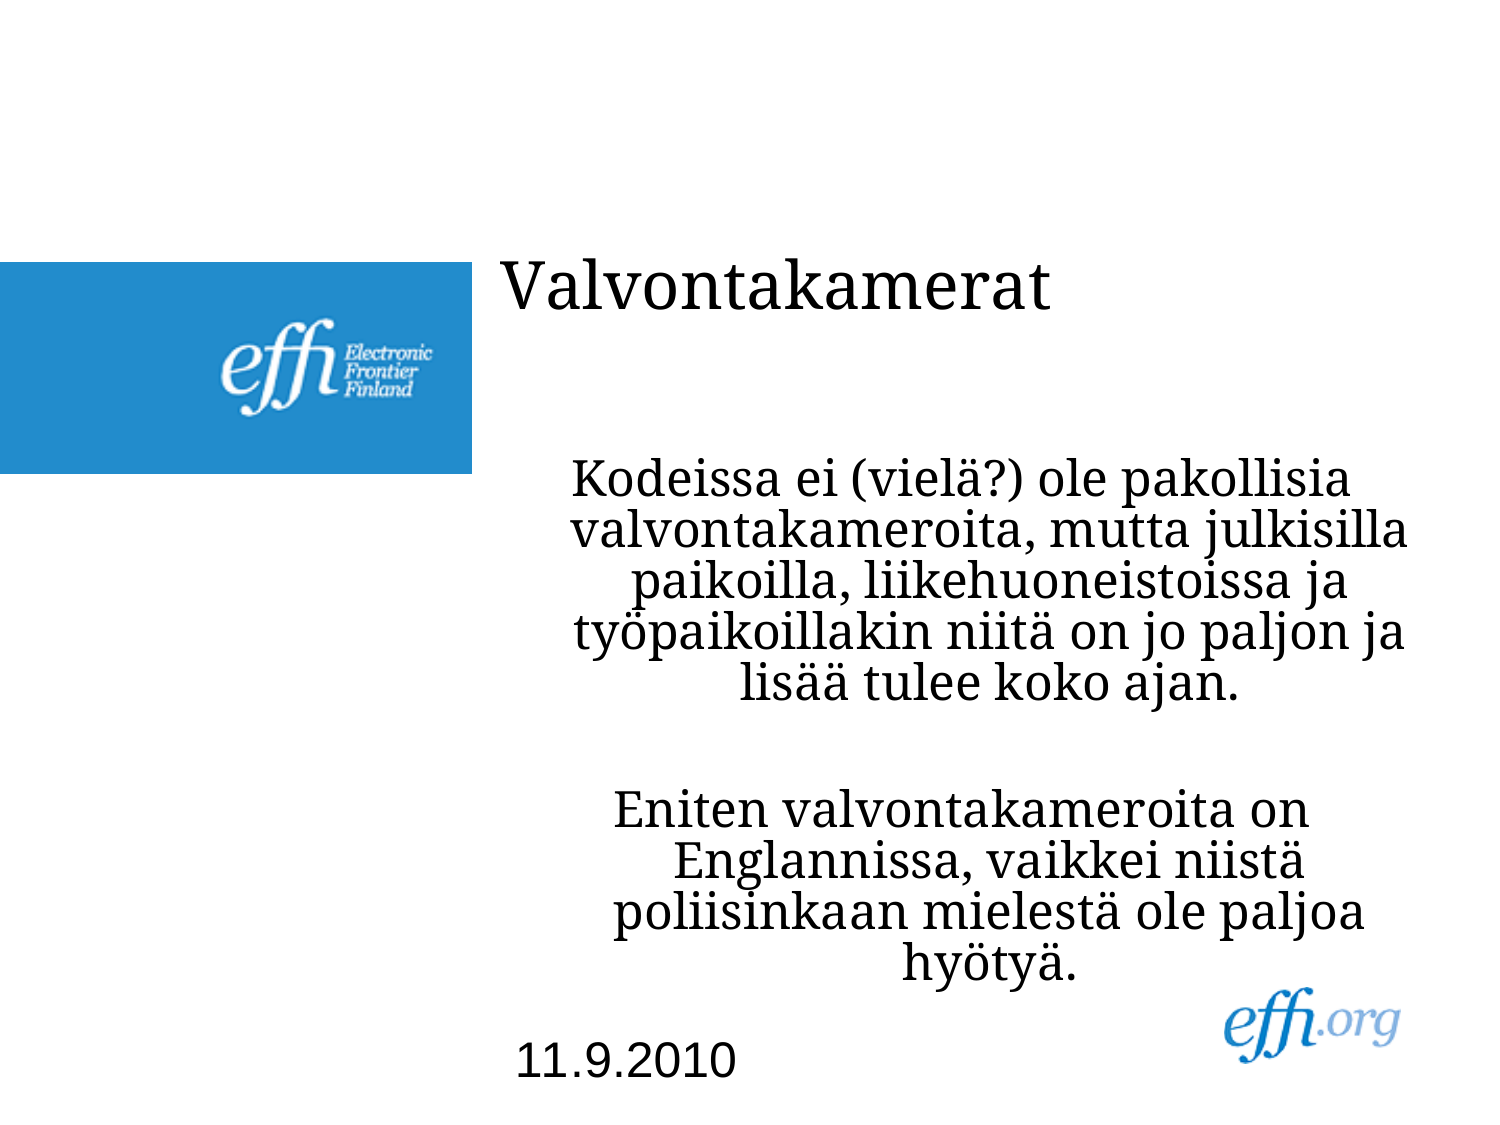

# Valvontakamerat
Kodeissa ei (vielä?) ole pakollisia valvontakameroita, mutta julkisilla paikoilla, liikehuoneistoissa ja työpaikoillakin niitä on jo paljon ja lisää tulee koko ajan.
Eniten valvontakameroita on Englannissa, vaikkei niistä poliisinkaan mielestä ole paljoa hyötyä.